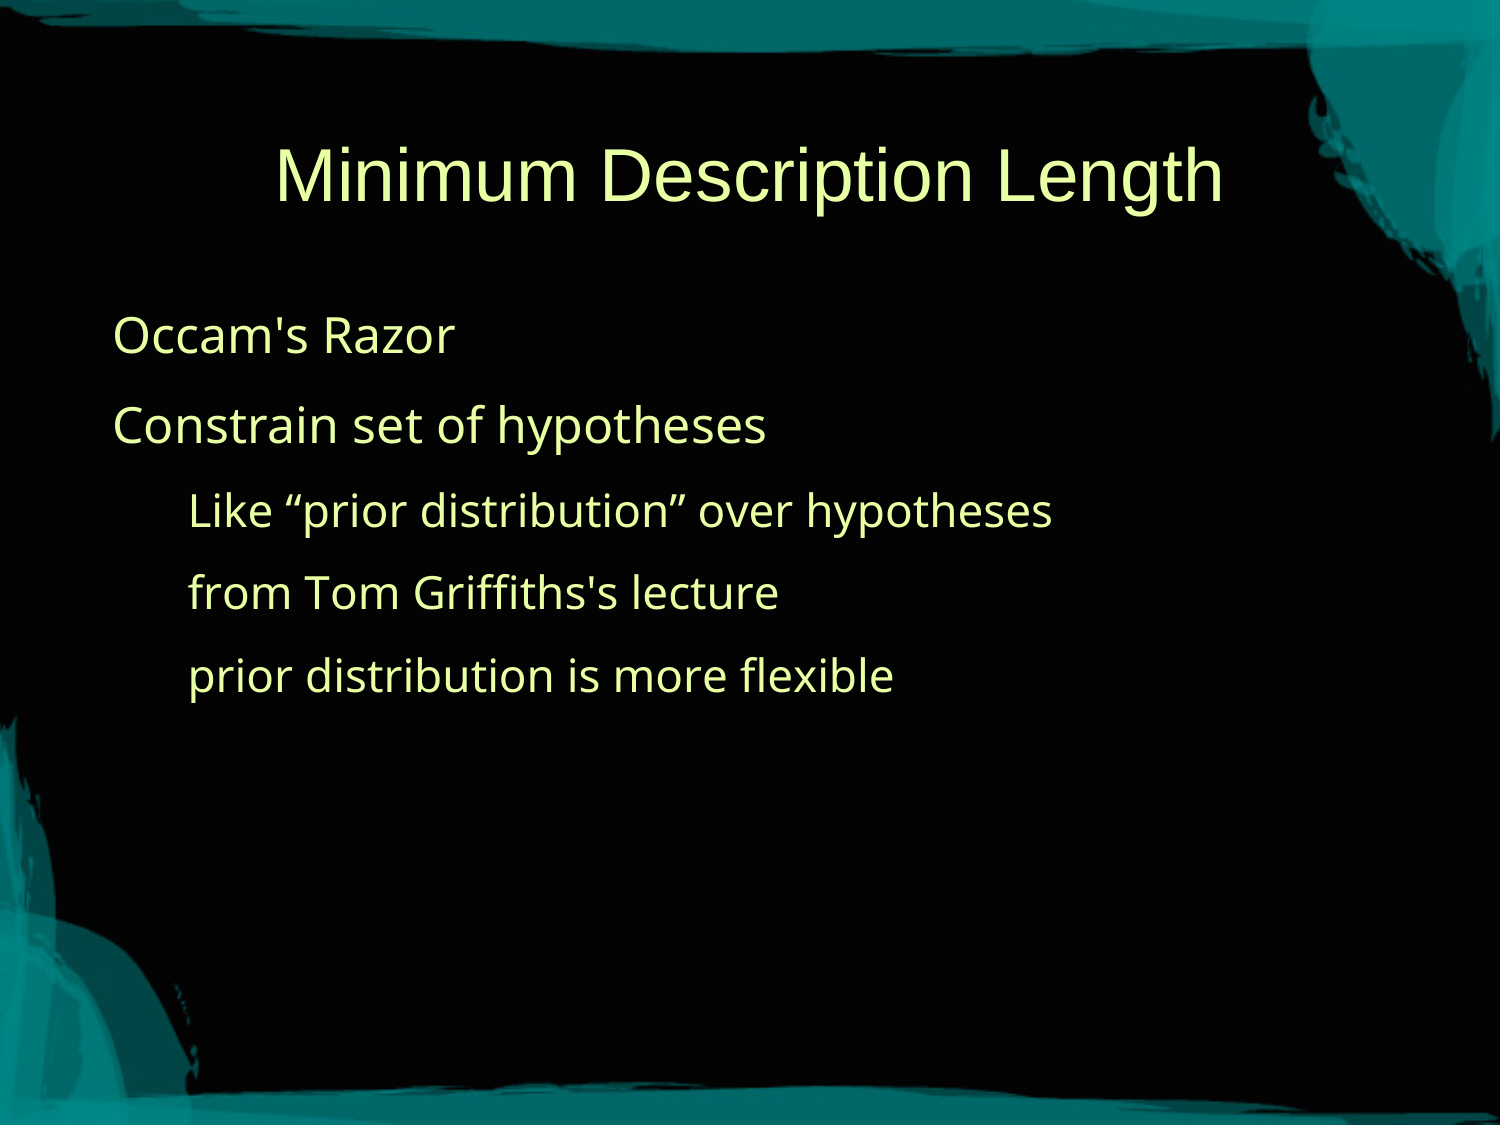

# Minimum Description Length
Occam's Razor
Constrain set of hypotheses
Like “prior distribution” over hypotheses
from Tom Griffiths's lecture
prior distribution is more flexible